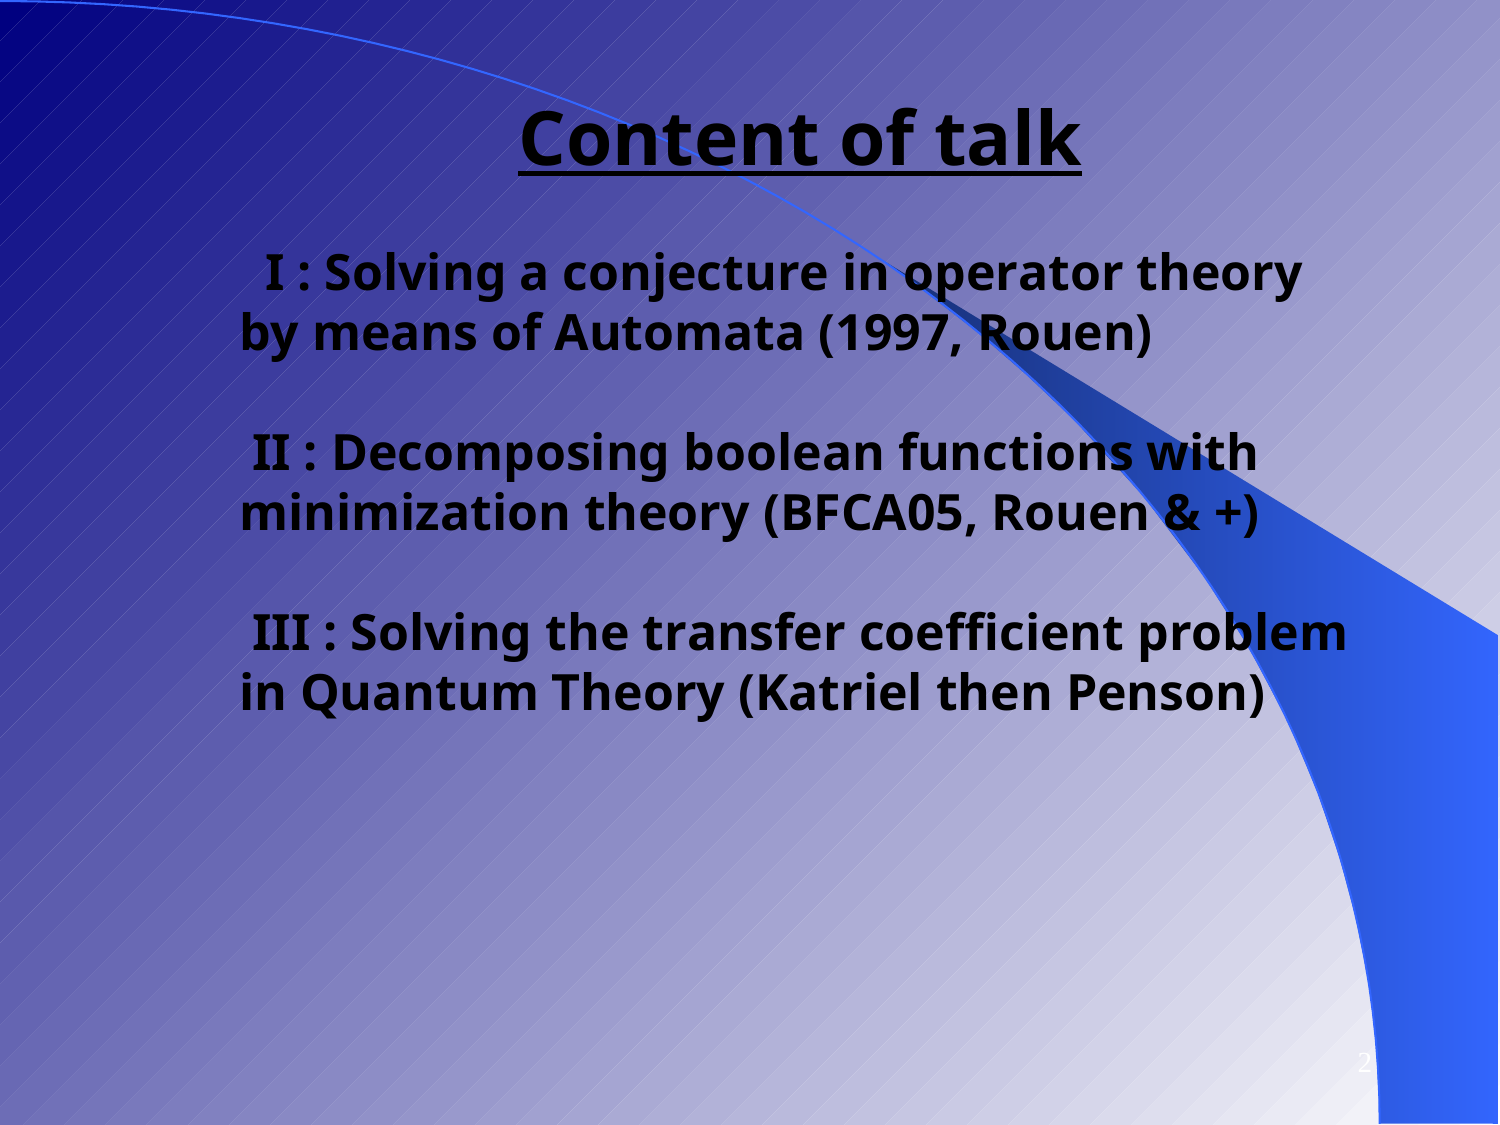

Content of talk
 I : Solving a conjecture in operator theory by means of Automata (1997, Rouen)
 II : Decomposing boolean functions with minimization theory (BFCA05, Rouen & +)
 III : Solving the transfer coefficient problem in Quantum Theory (Katriel then Penson)
2